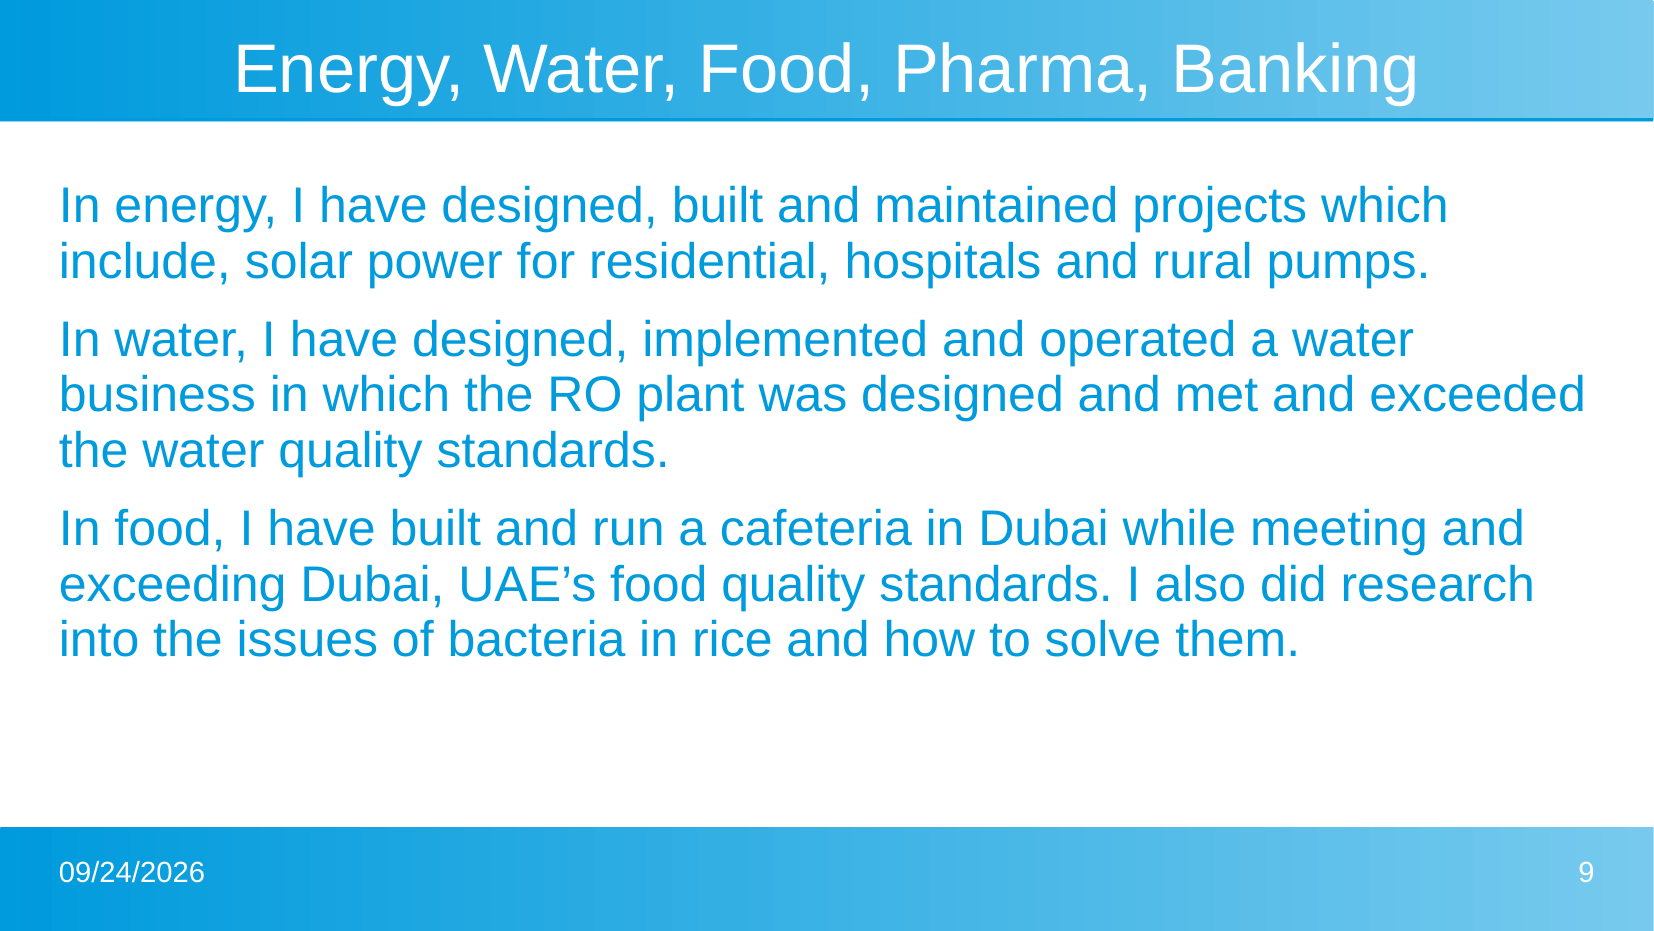

# Energy, Water, Food, Pharma, Banking
In energy, I have designed, built and maintained projects which include, solar power for residential, hospitals and rural pumps.
In water, I have designed, implemented and operated a water business in which the RO plant was designed and met and exceeded the water quality standards.
In food, I have built and run a cafeteria in Dubai while meeting and exceeding Dubai, UAE’s food quality standards. I also did research into the issues of bacteria in rice and how to solve them.
9